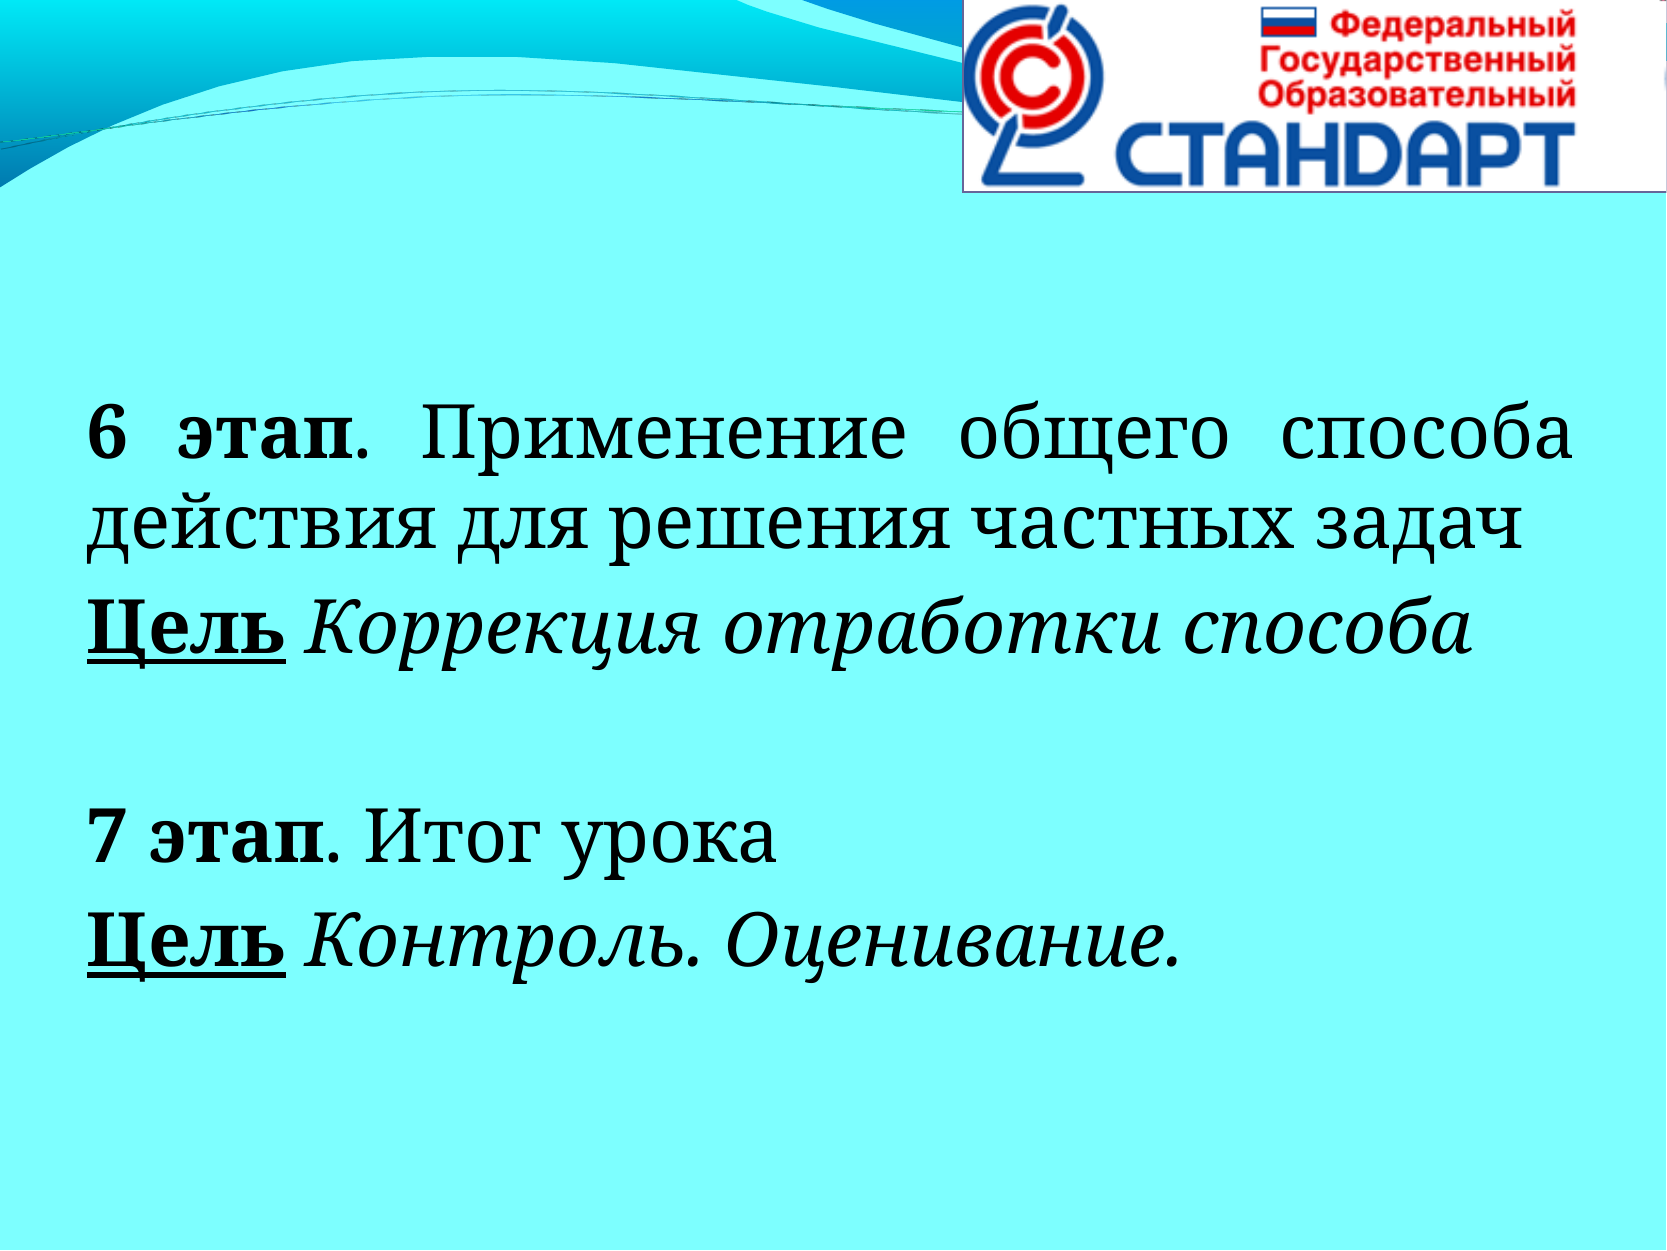

6 этап. Применение общего способа действия для решения частных задач
Цель Коррекция отработки способа
7 этап. Итог урока
Цель Контроль. Оценивание.